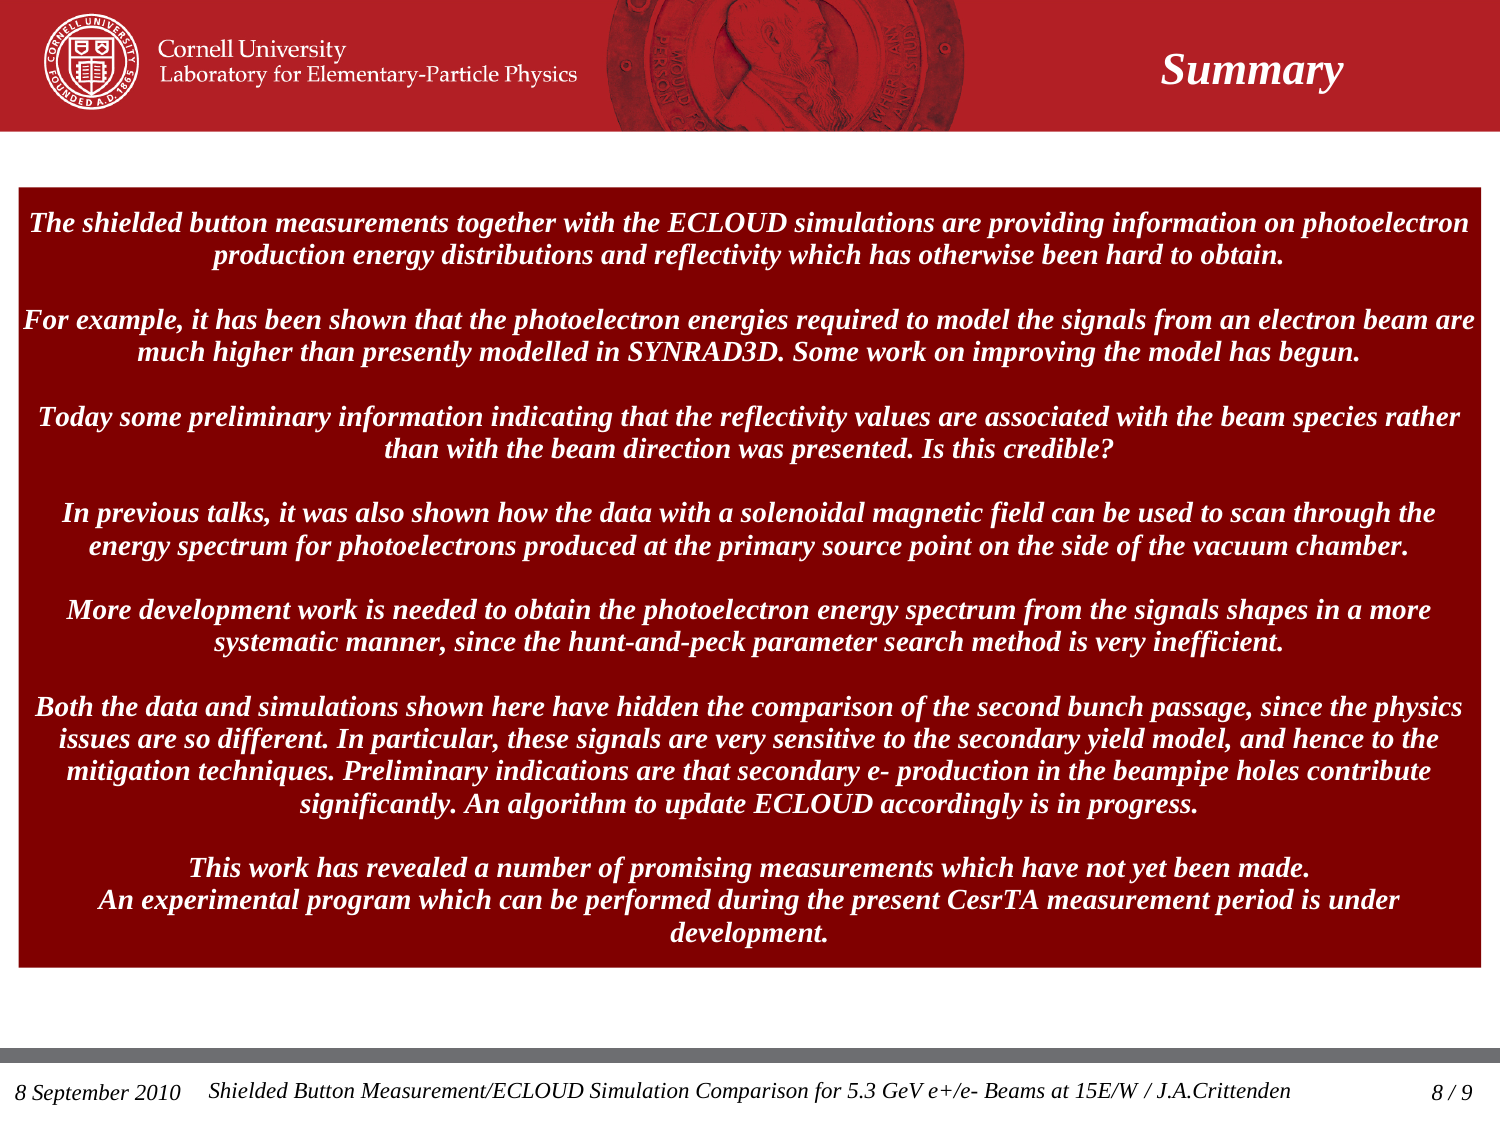

# Summary
The shielded button measurements together with the ECLOUD simulations are providing information on photoelectron production energy distributions and reflectivity which has otherwise been hard to obtain.
For example, it has been shown that the photoelectron energies required to model the signals from an electron beam are much higher than presently modelled in SYNRAD3D. Some work on improving the model has begun.
Today some preliminary information indicating that the reflectivity values are associated with the beam species rather than with the beam direction was presented. Is this credible?
In previous talks, it was also shown how the data with a solenoidal magnetic field can be used to scan through the energy spectrum for photoelectrons produced at the primary source point on the side of the vacuum chamber.
More development work is needed to obtain the photoelectron energy spectrum from the signals shapes in a more systematic manner, since the hunt-and-peck parameter search method is very inefficient.
Both the data and simulations shown here have hidden the comparison of the second bunch passage, since the physics issues are so different. In particular, these signals are very sensitive to the secondary yield model, and hence to the mitigation techniques. Preliminary indications are that secondary e- production in the beampipe holes contribute significantly. An algorithm to update ECLOUD accordingly is in progress.
This work has revealed a number of promising measurements which have not yet been made.
An experimental program which can be performed during the present CesrTA measurement period is under development.